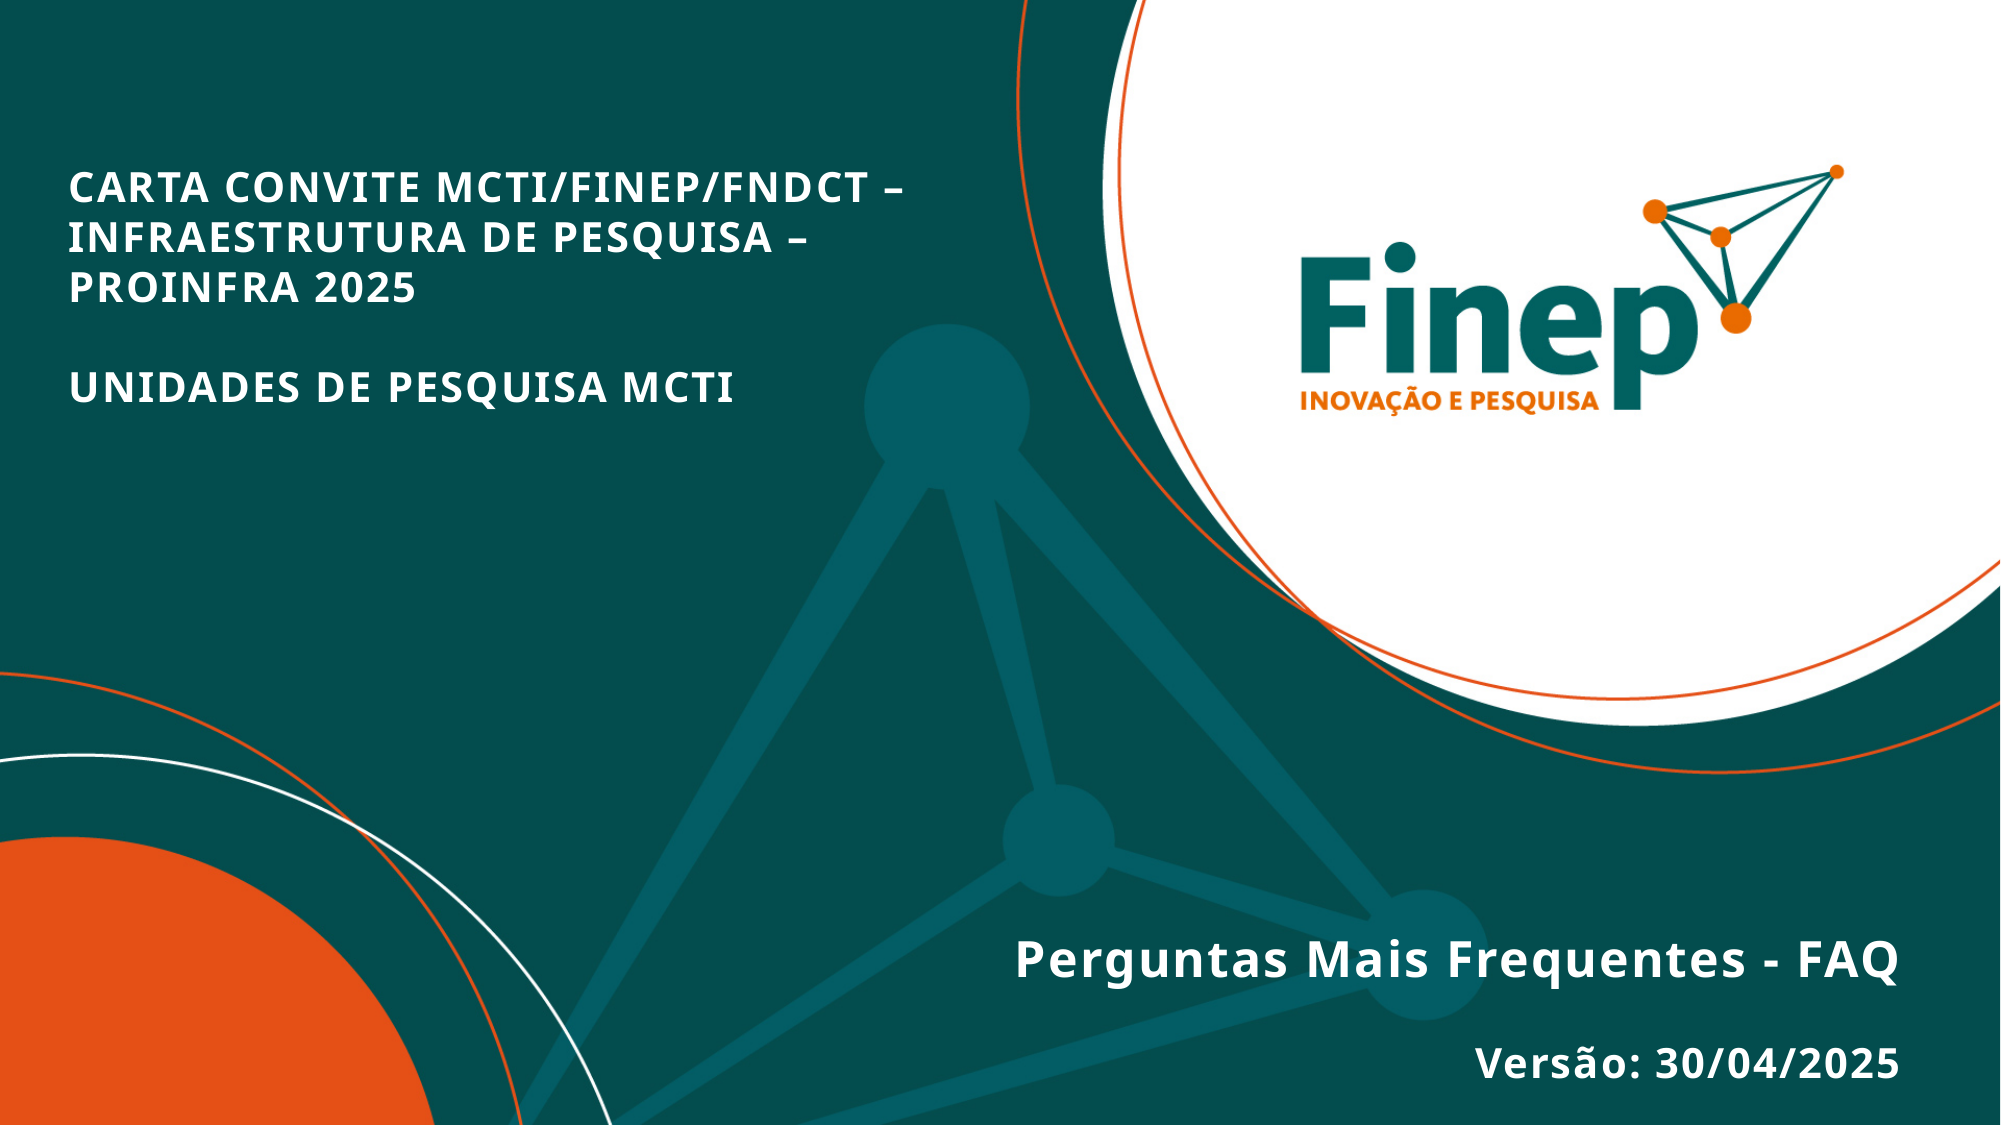

CARTA CONVITE MCTI/FINEP/FNDCT – INFRAESTRUTURA DE PESQUISA – PROINFRA 2025
UNIDADES DE PESQUISA MCTI
Perguntas Mais Frequentes - FAQ
Versão: 30/04/2025